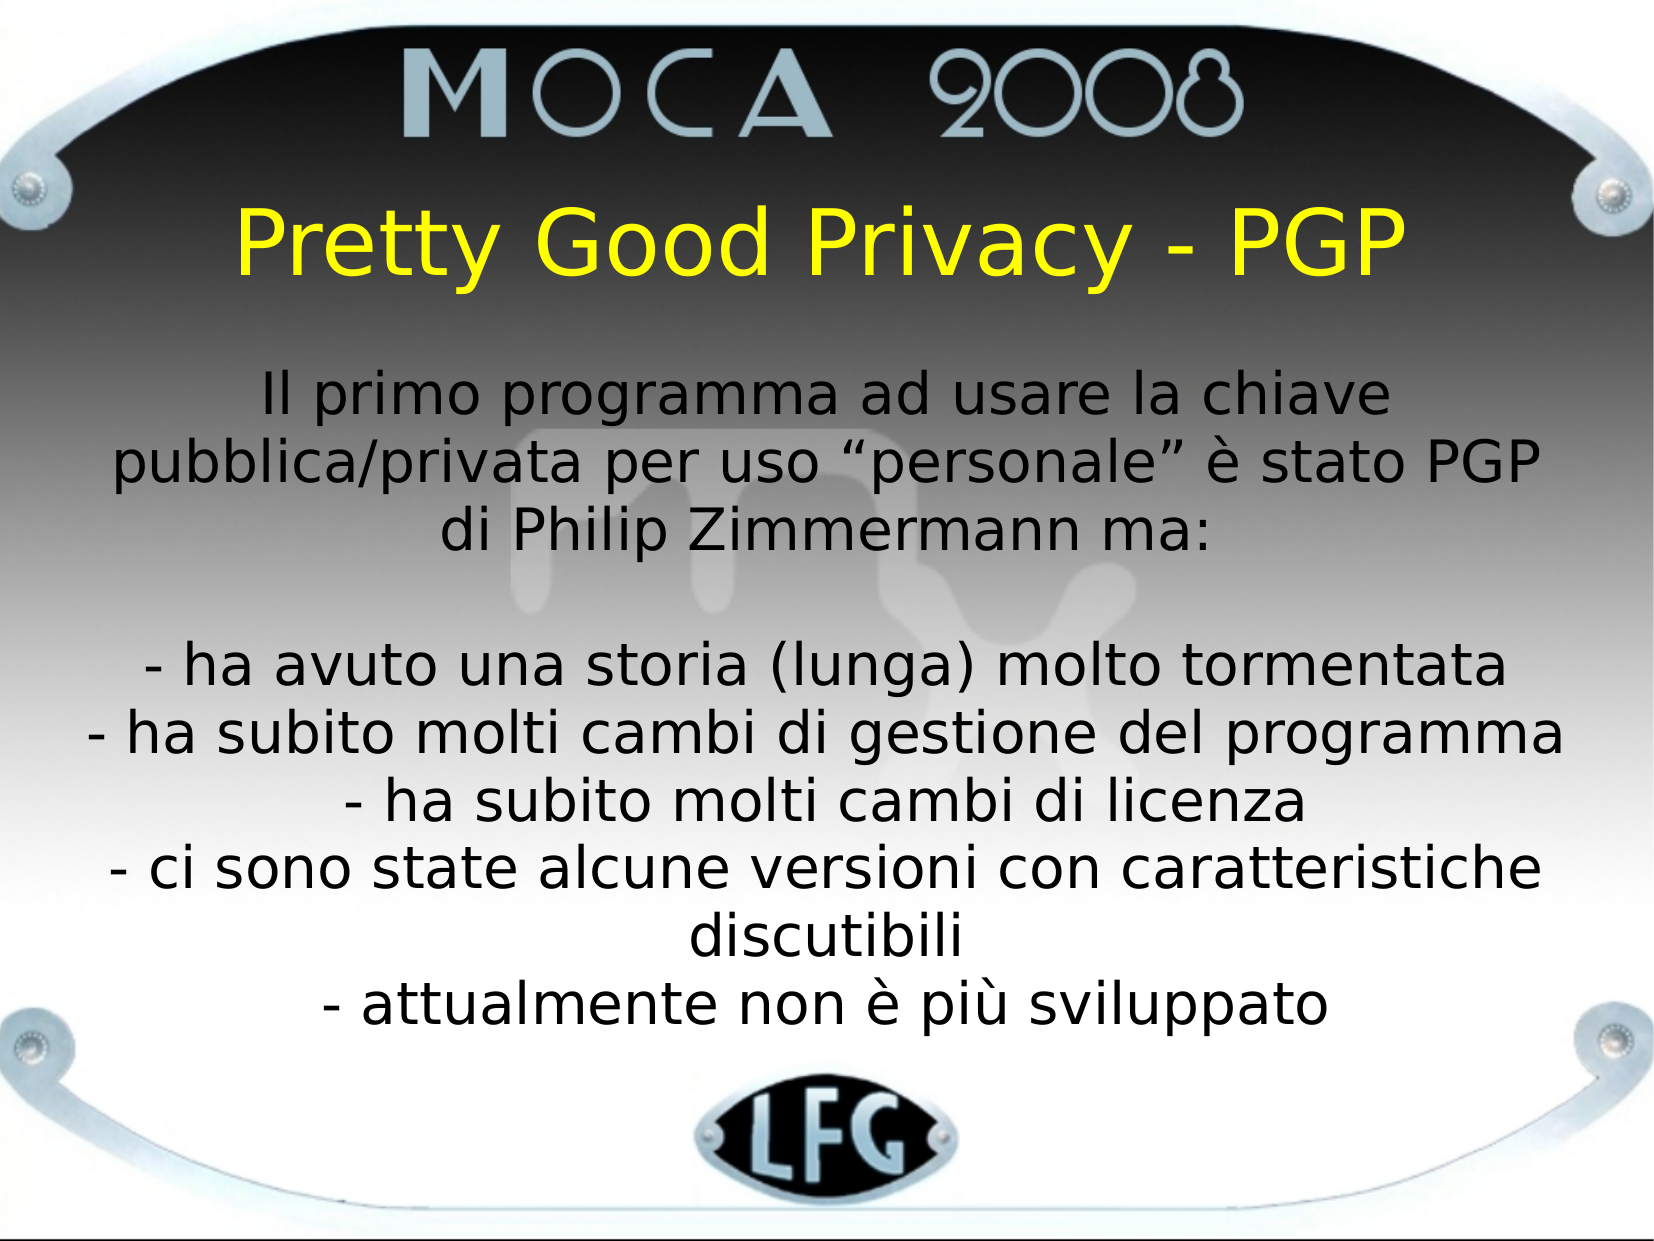

# Pretty Good Privacy - PGP
Il primo programma ad usare la chiave pubblica/privata per uso “personale” è stato PGP di Philip Zimmermann ma:
- ha avuto una storia (lunga) molto tormentata
- ha subito molti cambi di gestione del programma
- ha subito molti cambi di licenza
- ci sono state alcune versioni con caratteristiche discutibili
- attualmente non è più sviluppato